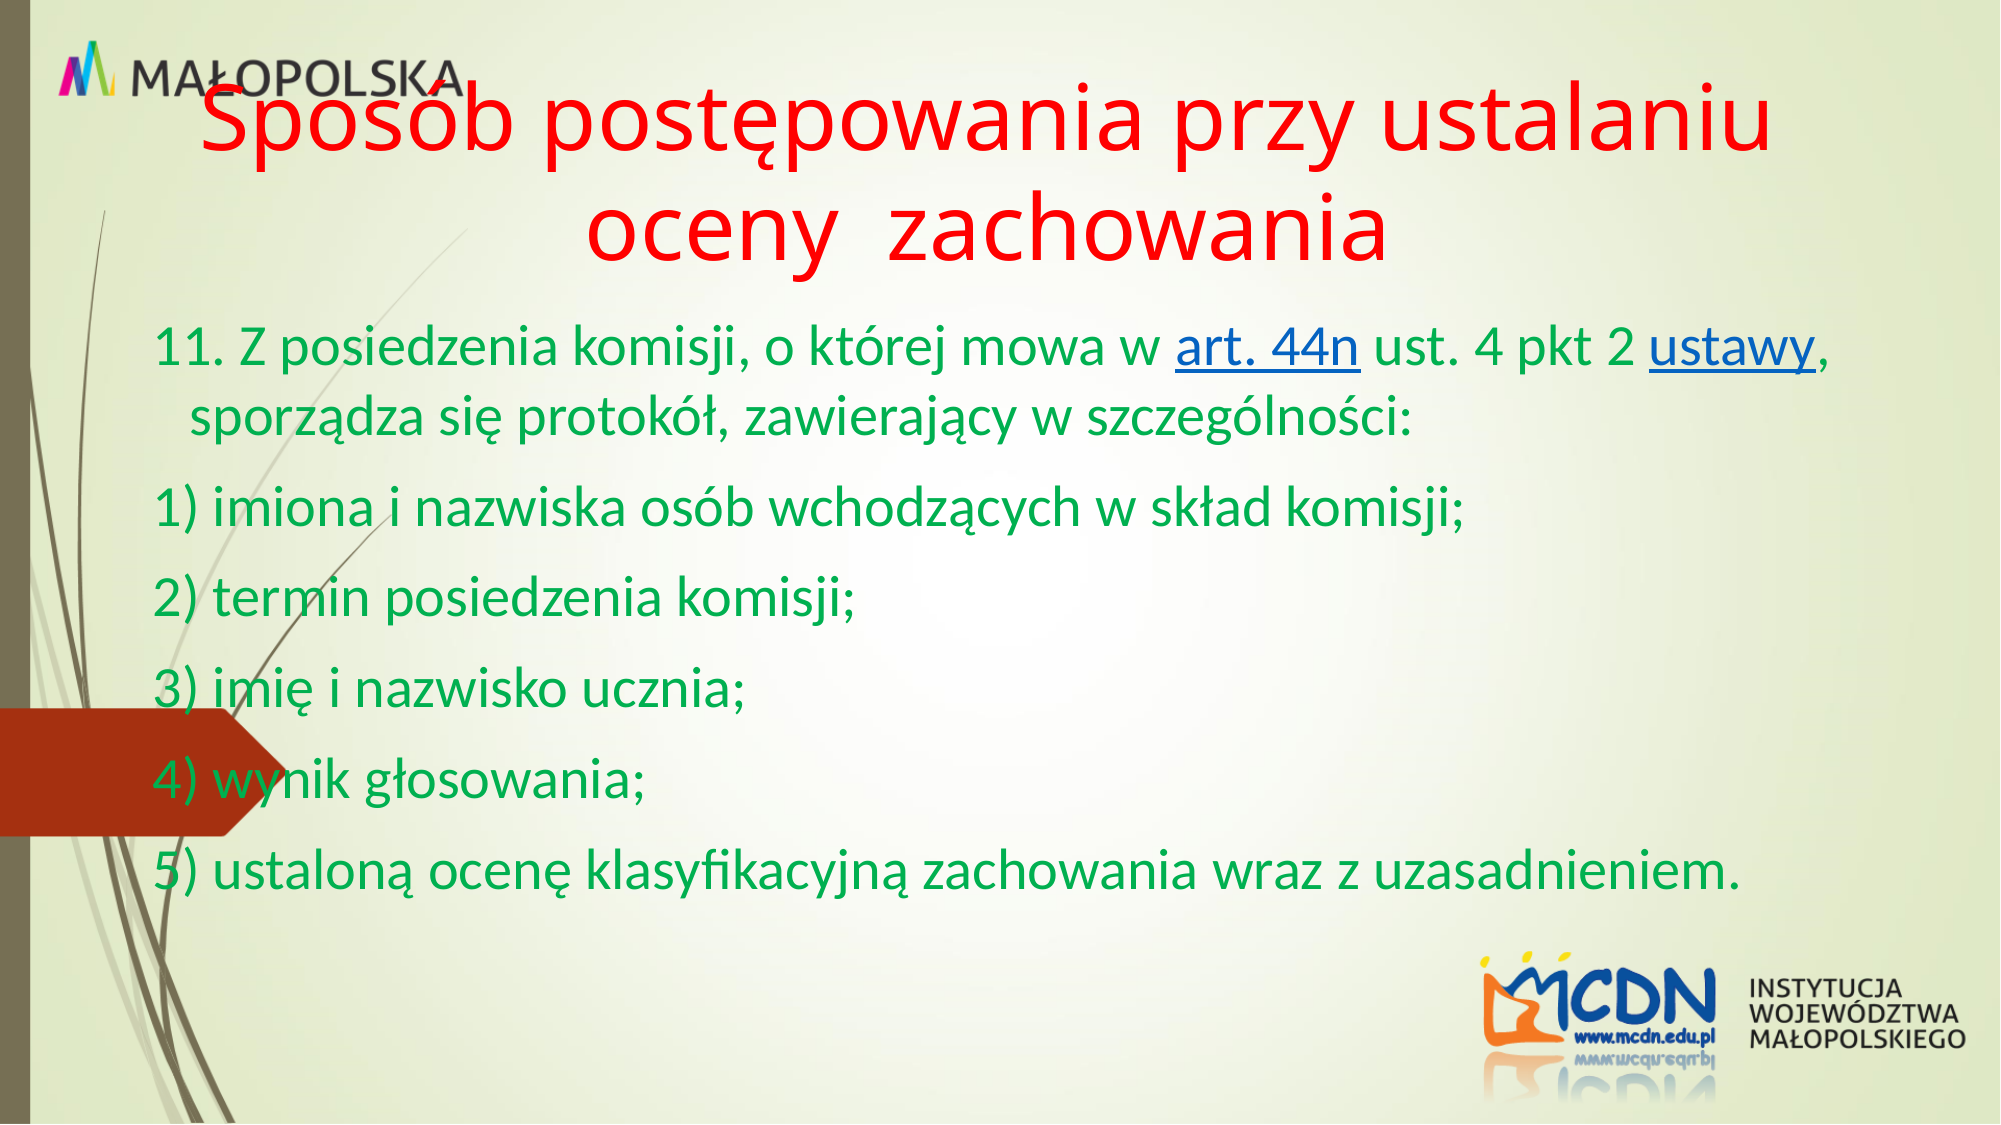

# Sposób postępowania przy ustalaniu oceny zachowania
11. Z posiedzenia komisji, o której mowa w art. 44n ust. 4 pkt 2 ustawy, sporządza się protokół, zawierający w szczególności:
1) imiona i nazwiska osób wchodzących w skład komisji;
2) termin posiedzenia komisji;
3) imię i nazwisko ucznia;
4) wynik głosowania;
5) ustaloną ocenę klasyfikacyjną zachowania wraz z uzasadnieniem.